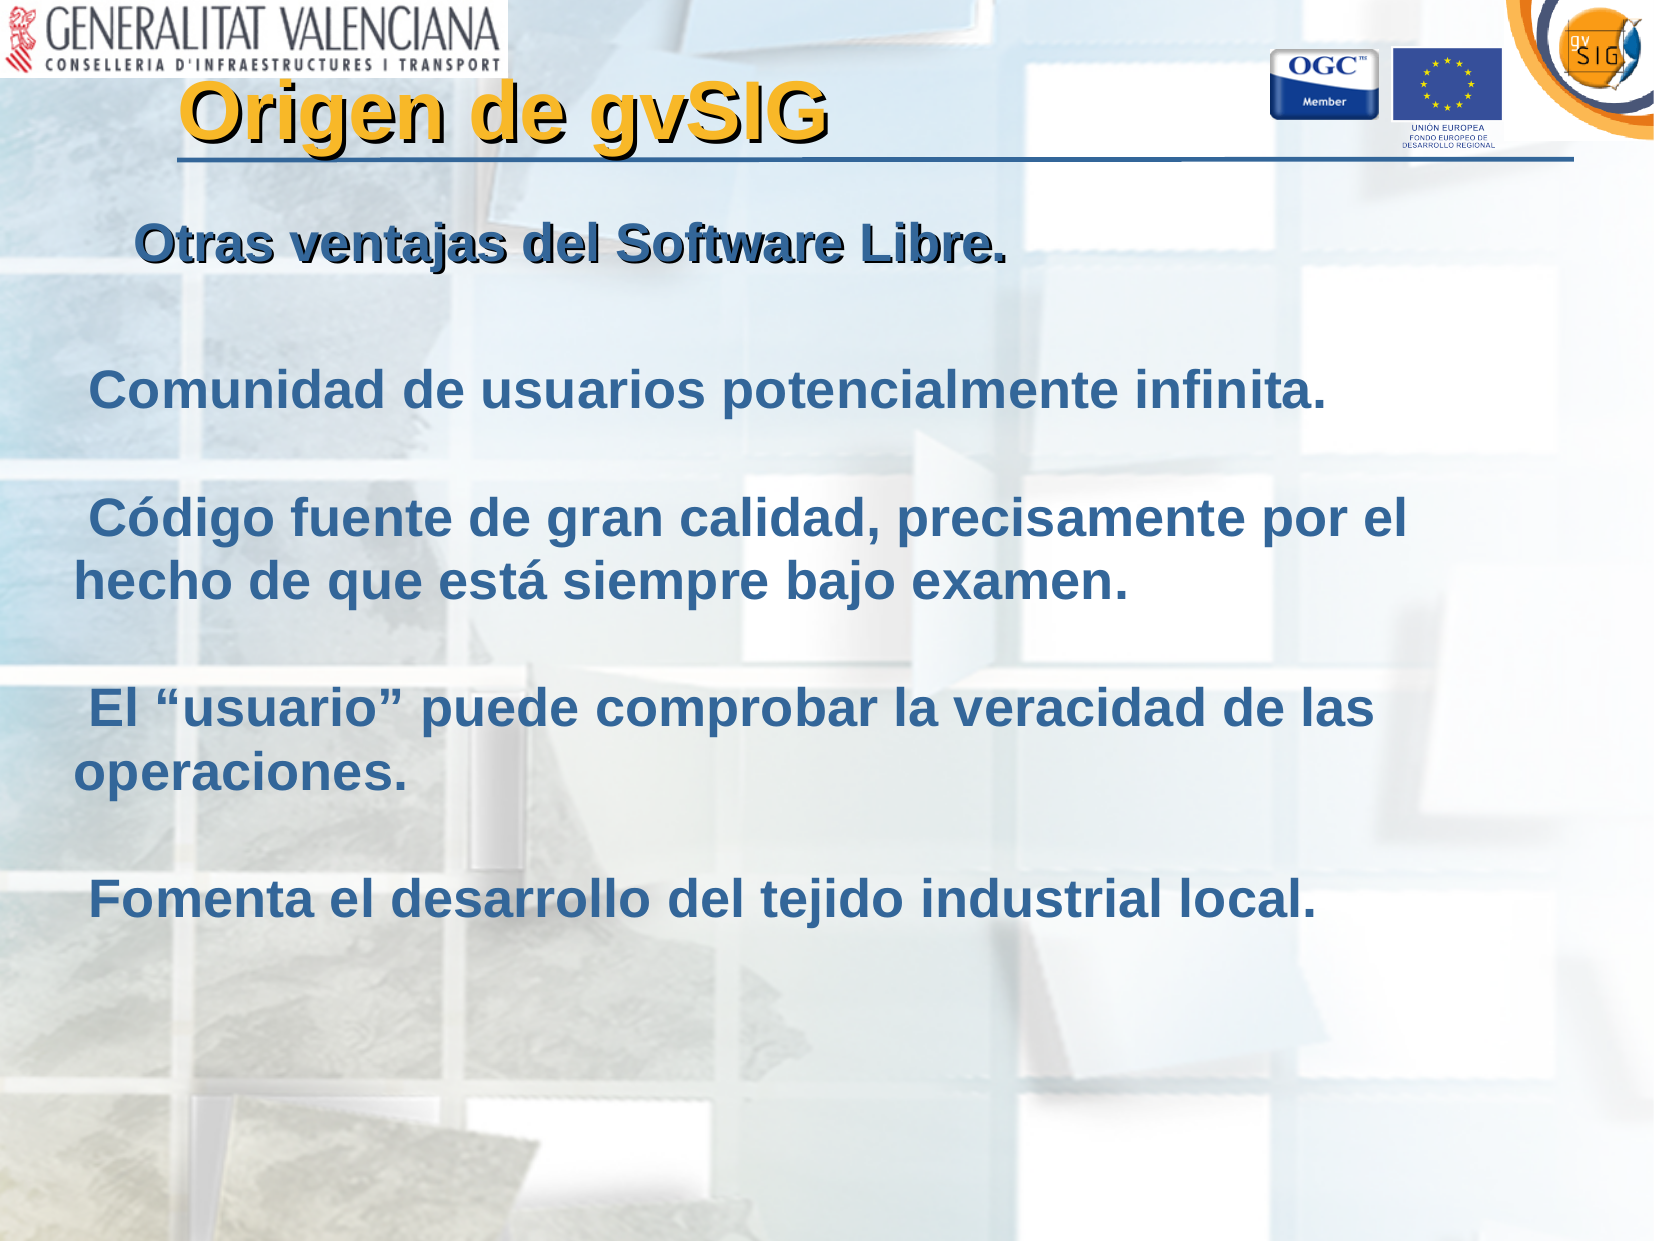

# Origen de gvSIG
Otras ventajas del Software Libre.
 Comunidad de usuarios potencialmente infinita.
 Código fuente de gran calidad, precisamente por el hecho de que está siempre bajo examen.
 El “usuario” puede comprobar la veracidad de las operaciones.
 Fomenta el desarrollo del tejido industrial local.